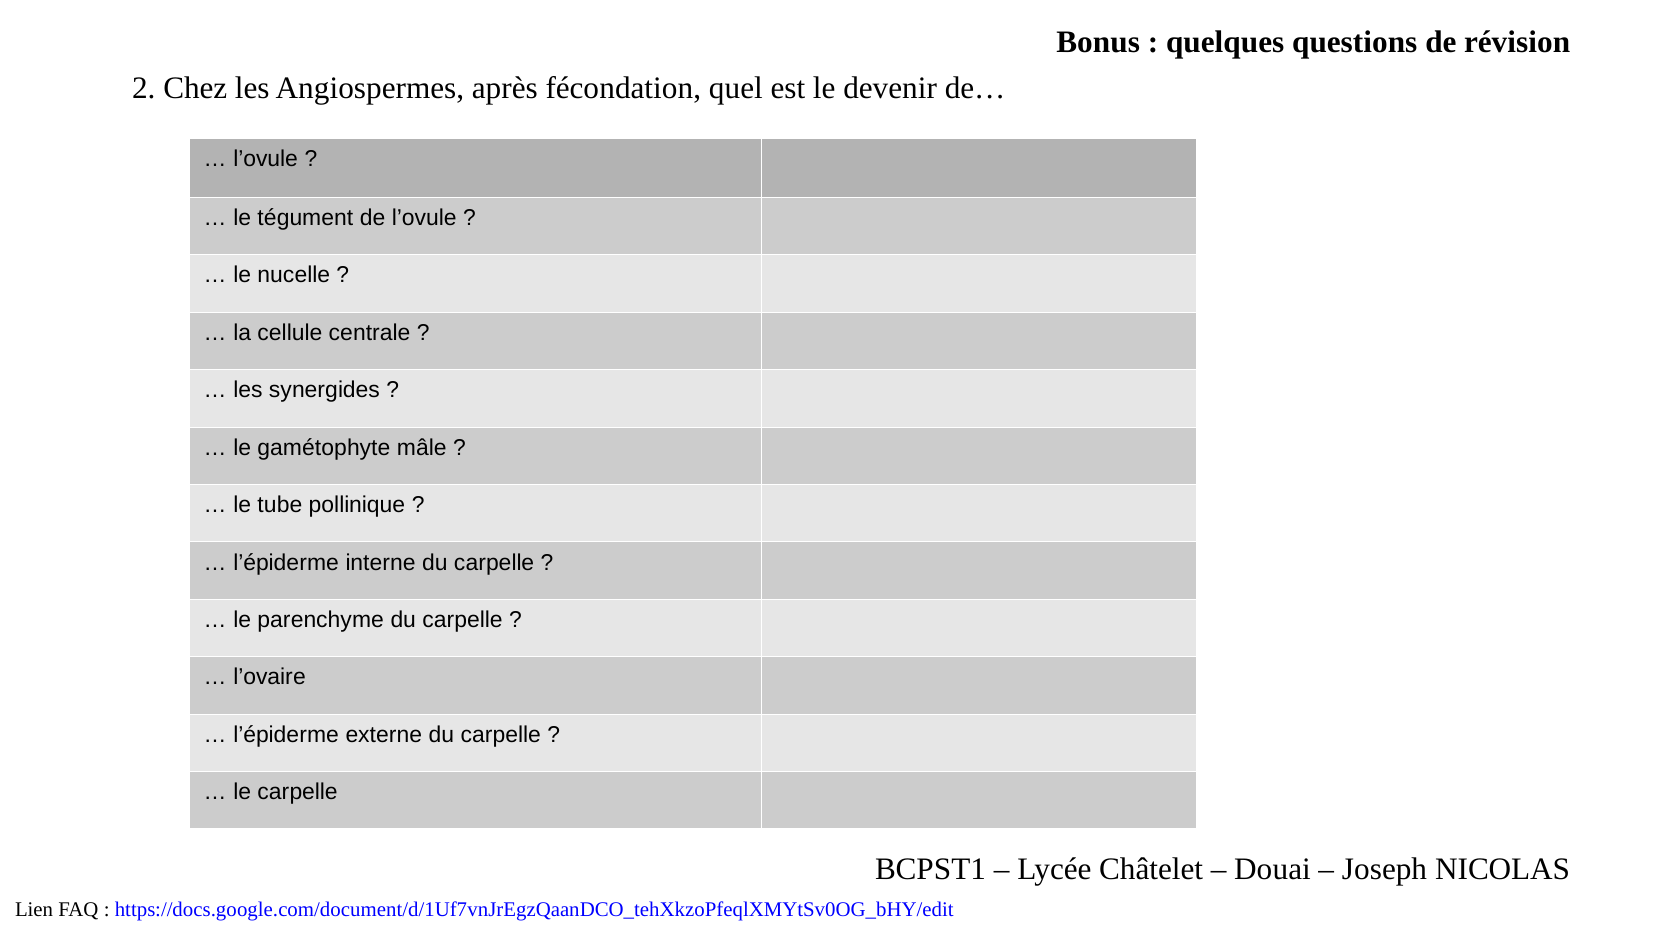

Bonus : quelques questions de révision
2. Chez les Angiospermes, après fécondation, quel est le devenir de…
| … l’ovule ? | |
| --- | --- |
| … le tégument de l’ovule ? | |
| … le nucelle ? | |
| … la cellule centrale ? | |
| … les synergides ? | |
| … le gamétophyte mâle ? | |
| … le tube pollinique ? | |
| … l’épiderme interne du carpelle ? | |
| … le parenchyme du carpelle ? | |
| … l’ovaire | |
| … l’épiderme externe du carpelle ? | |
| … le carpelle | |
BCPST1 – Lycée Châtelet – Douai – Joseph NICOLAS
Lien FAQ : https://docs.google.com/document/d/1Uf7vnJrEgzQaanDCO_tehXkzoPfeqlXMYtSv0OG_bHY/edit